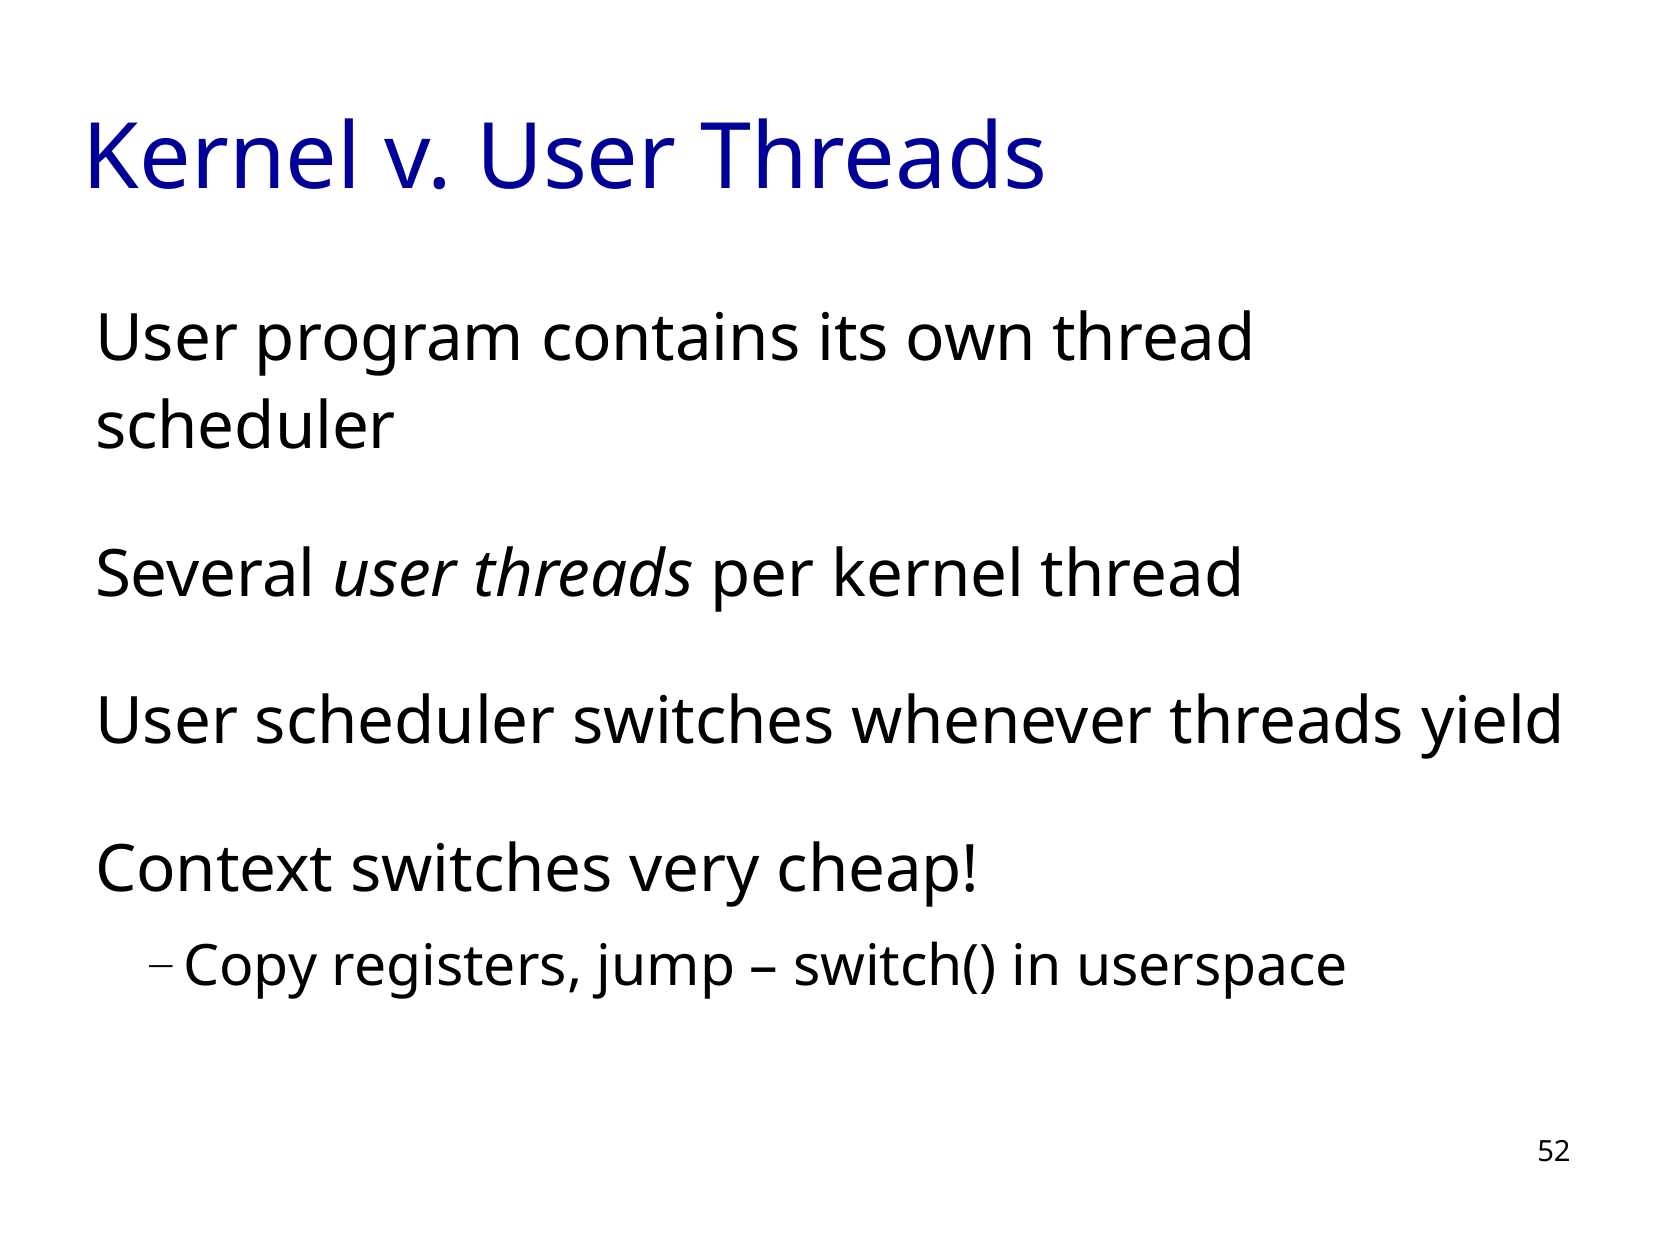

# Kernel v. User Threads
User program contains its own thread scheduler
Several user threads per kernel thread
User scheduler switches whenever threads yield
Context switches very cheap!
Copy registers, jump – switch() in userspace
52